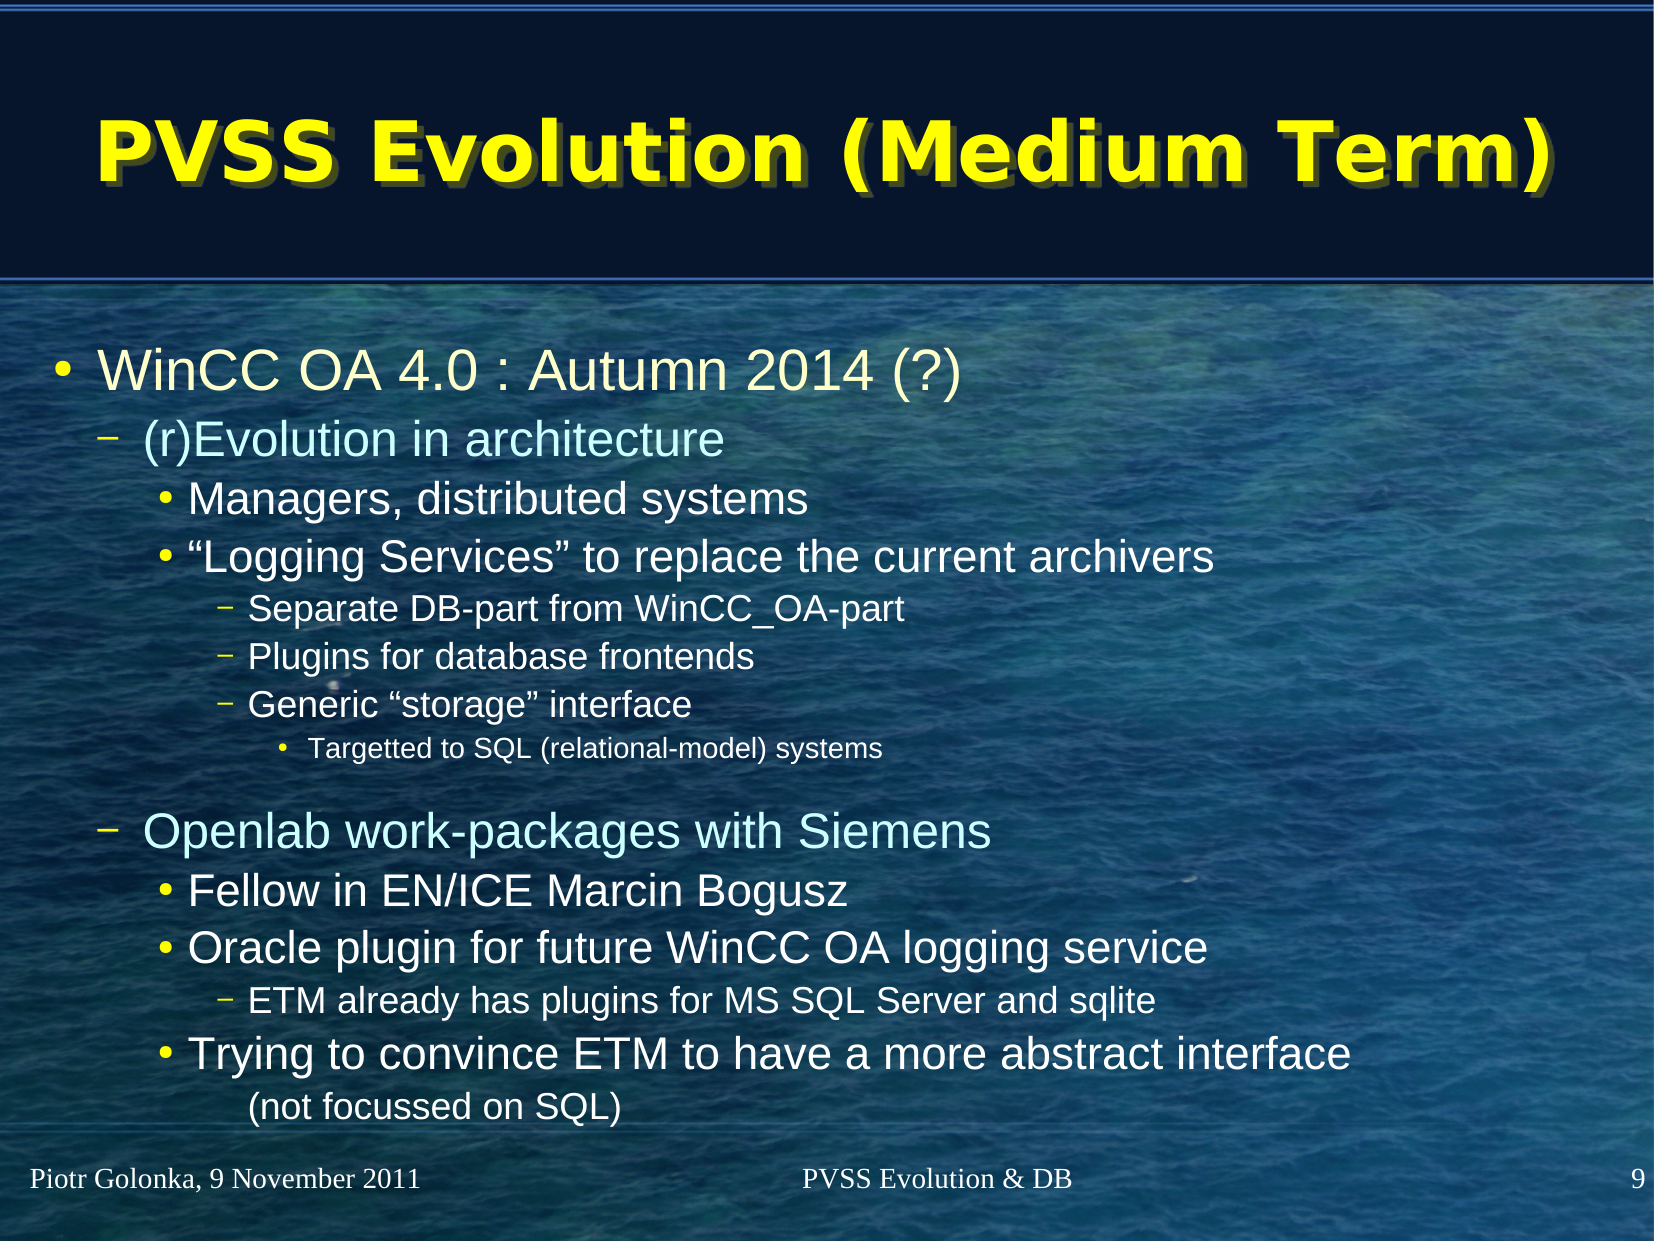

# PVSS Evolution (Medium Term)
WinCC OA 4.0 : Autumn 2014 (?)
(r)Evolution in architecture
Managers, distributed systems
“Logging Services” to replace the current archivers
Separate DB-part from WinCC_OA-part
Plugins for database frontends
Generic “storage” interface
Targetted to SQL (relational-model) systems
Openlab work-packages with Siemens
Fellow in EN/ICE Marcin Bogusz
Oracle plugin for future WinCC OA logging service
ETM already has plugins for MS SQL Server and sqlite
Trying to convince ETM to have a more abstract interface
(not focussed on SQL)
Piotr Golonka, 9 November 2011
PVSS Evolution & DB
9